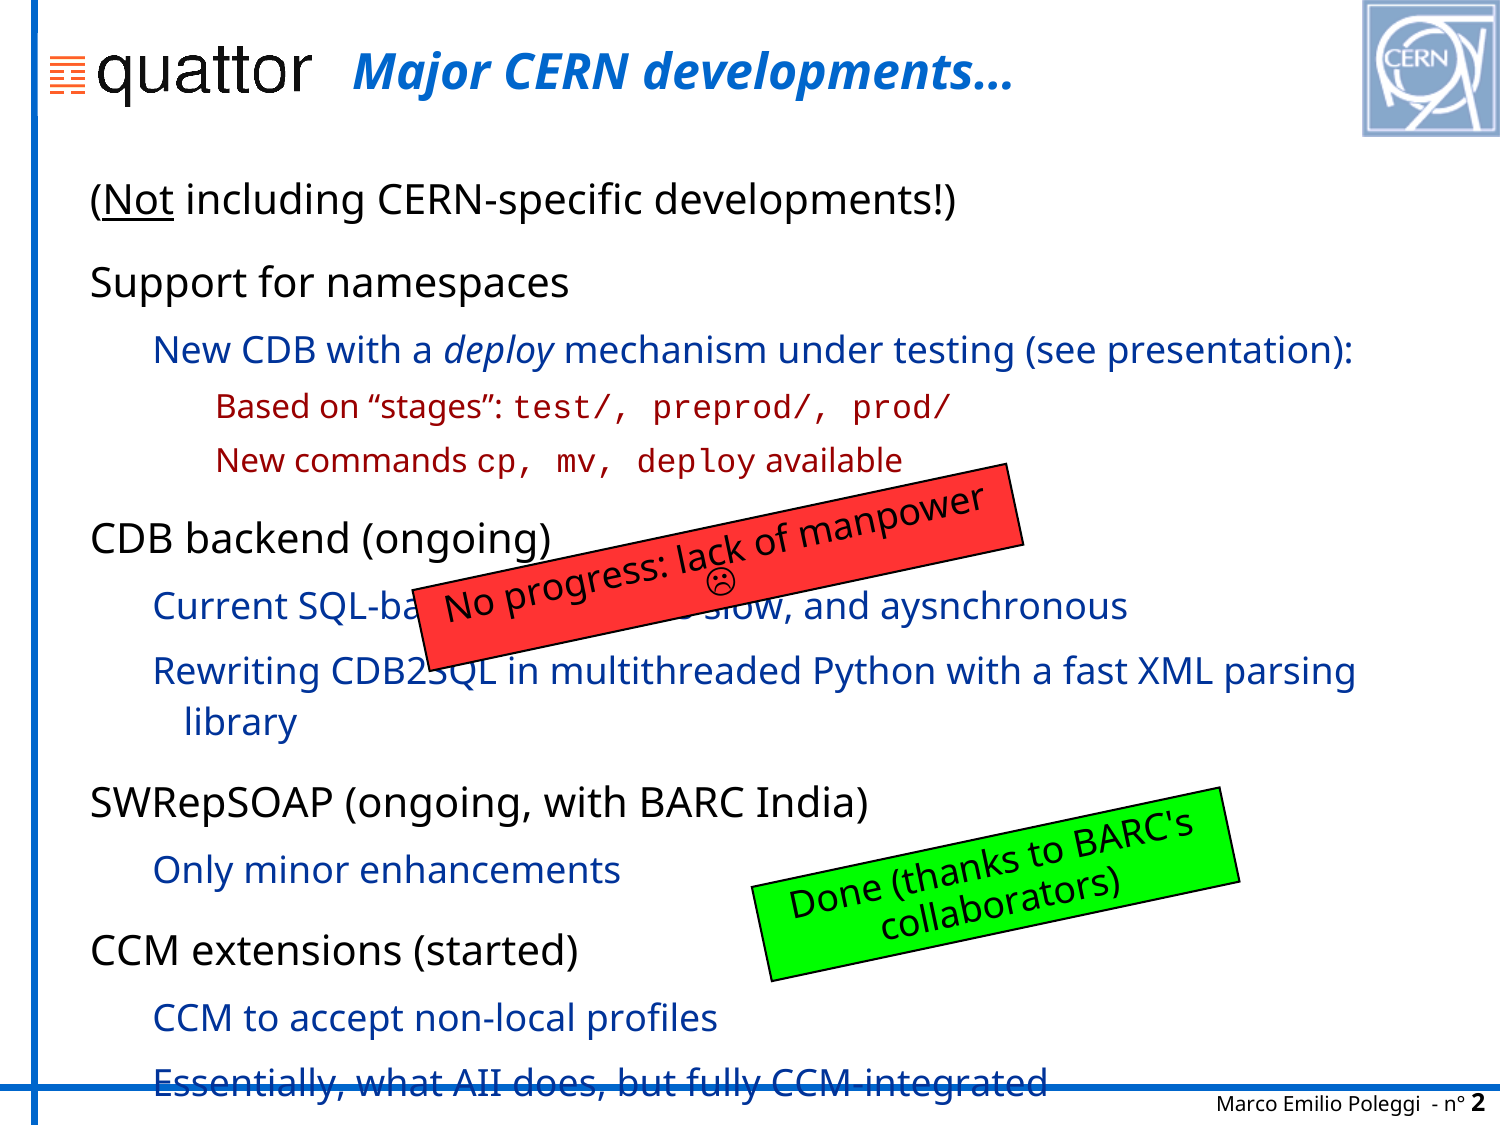

# Major CERN developments…
(Not including CERN-specific developments!)
Support for namespaces
New CDB with a deploy mechanism under testing (see presentation):
Based on “stages”: test/, preprod/, prod/
New commands cp, mv, deploy available
CDB backend (ongoing)
Current SQL-based back-end is slow, and aysnchronous
Rewriting CDB2SQL in multithreaded Python with a fast XML parsing library
SWRepSOAP (ongoing, with BARC India)
Only minor enhancements
CCM extensions (started)
CCM to accept non-local profiles
Essentially, what AII does, but fully CCM-integrated
No progress: lack of manpower 
Done (thanks to BARC's collaborators)